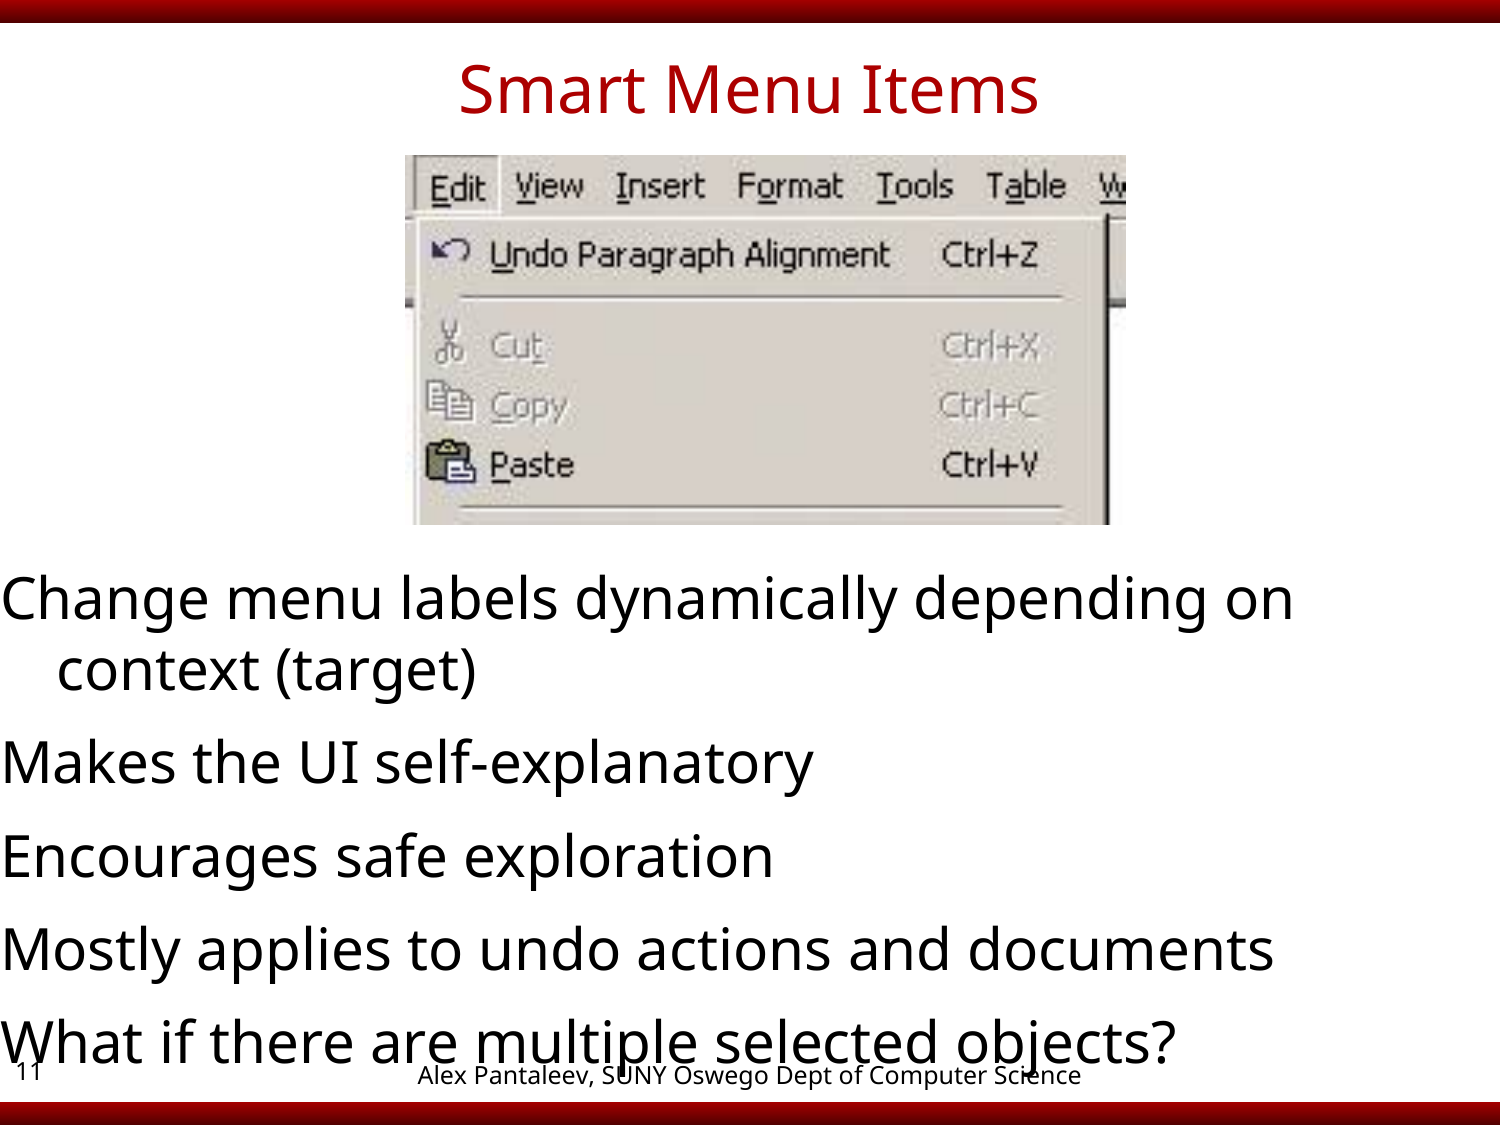

# Smart Menu Items
Change menu labels dynamically depending on context (target)
Makes the UI self-explanatory
Encourages safe exploration
Mostly applies to undo actions and documents
What if there are multiple selected objects?
11